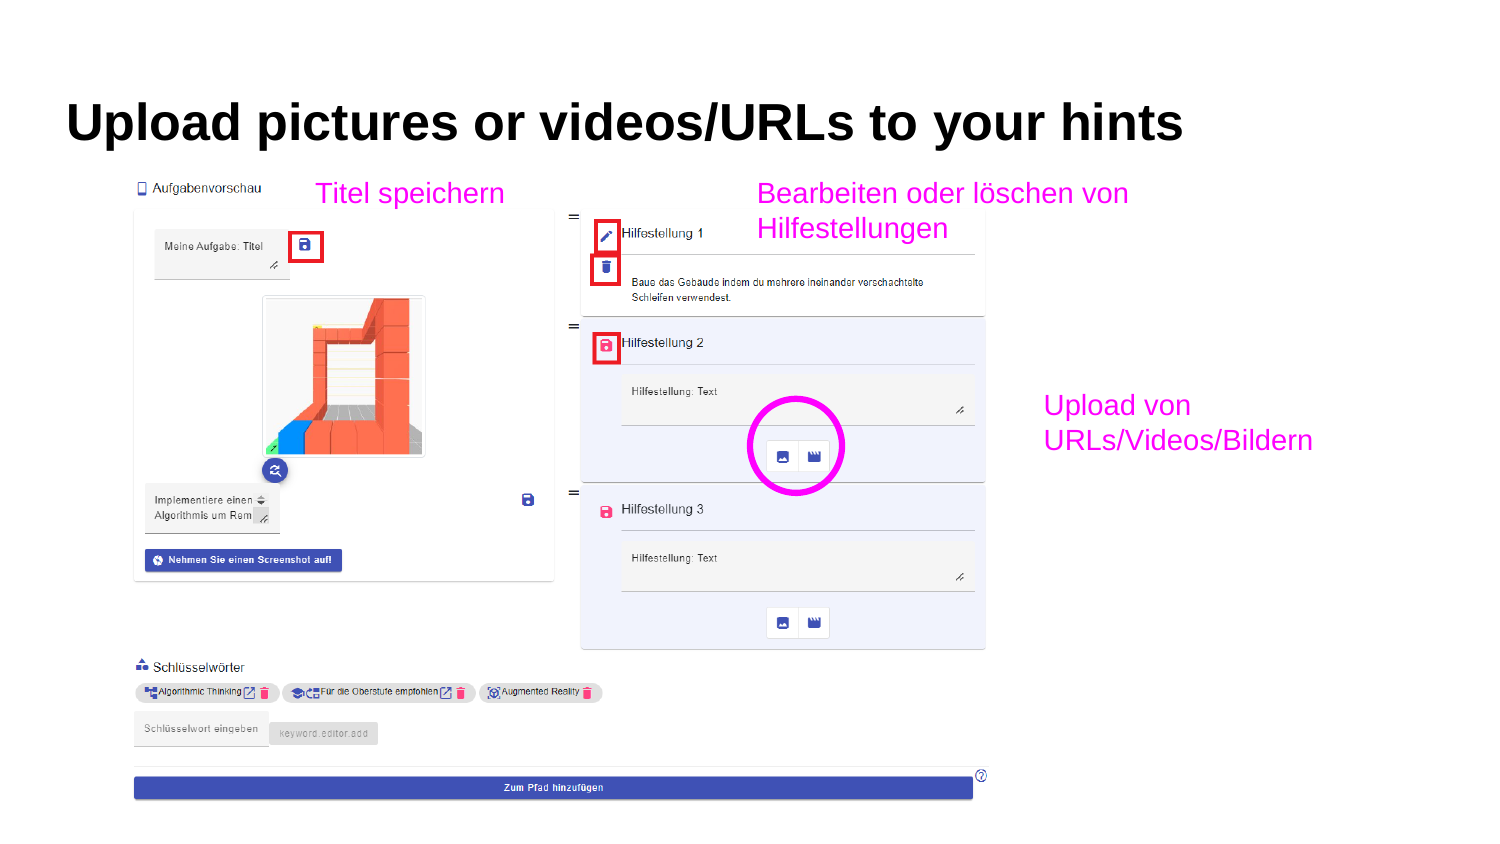

# Upload pictures or videos/URLs to your hints
Titel speichern
Bearbeiten oder löschen von Hilfestellungen
Upload von URLs/Videos/Bildern